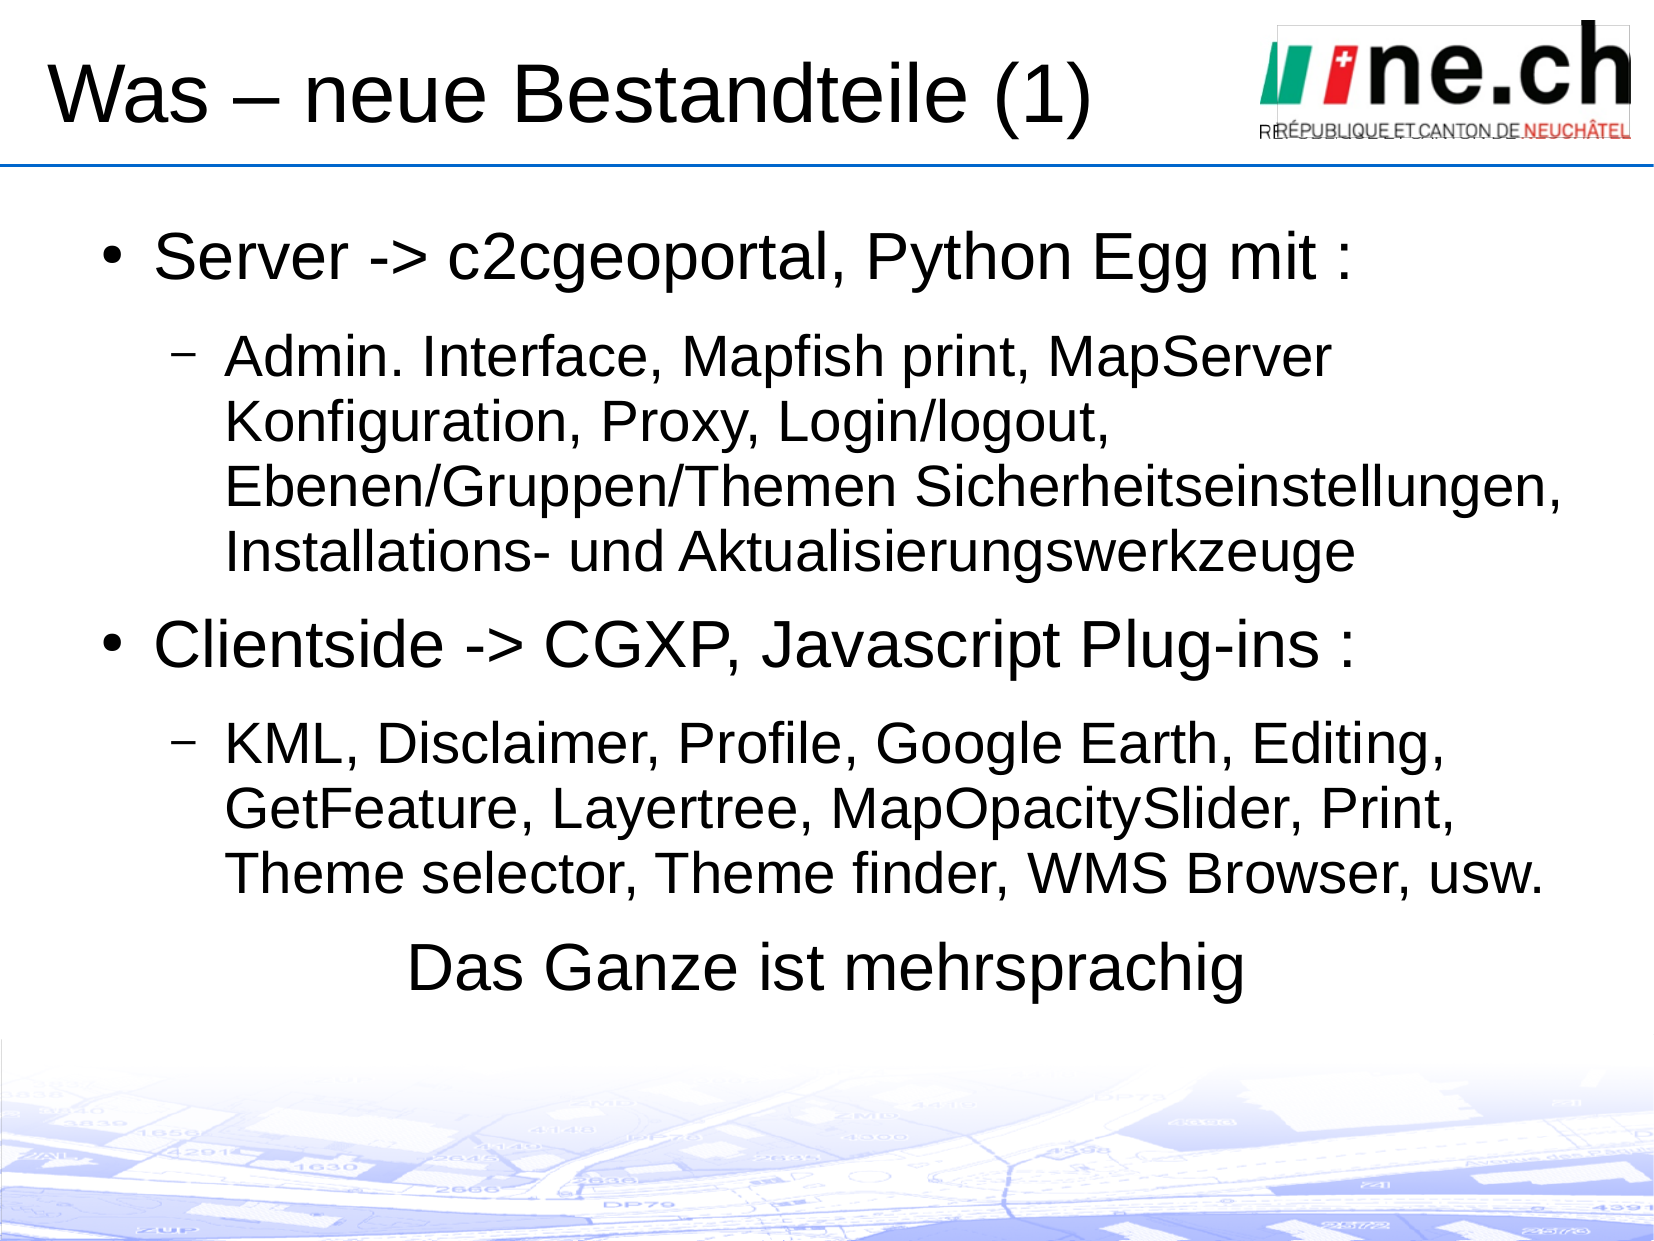

# Was – neue Bestandteile (1)
Server -> c2cgeoportal, Python Egg mit :
Admin. Interface, Mapfish print, MapServer Konfiguration, Proxy, Login/logout, Ebenen/Gruppen/Themen Sicherheitseinstellungen, Installations- und Aktualisierungswerkzeuge
Clientside -> CGXP, Javascript Plug-ins :
KML, Disclaimer, Profile, Google Earth, Editing, GetFeature, Layertree, MapOpacitySlider, Print, Theme selector, Theme finder, WMS Browser, usw.
Das Ganze ist mehrsprachig